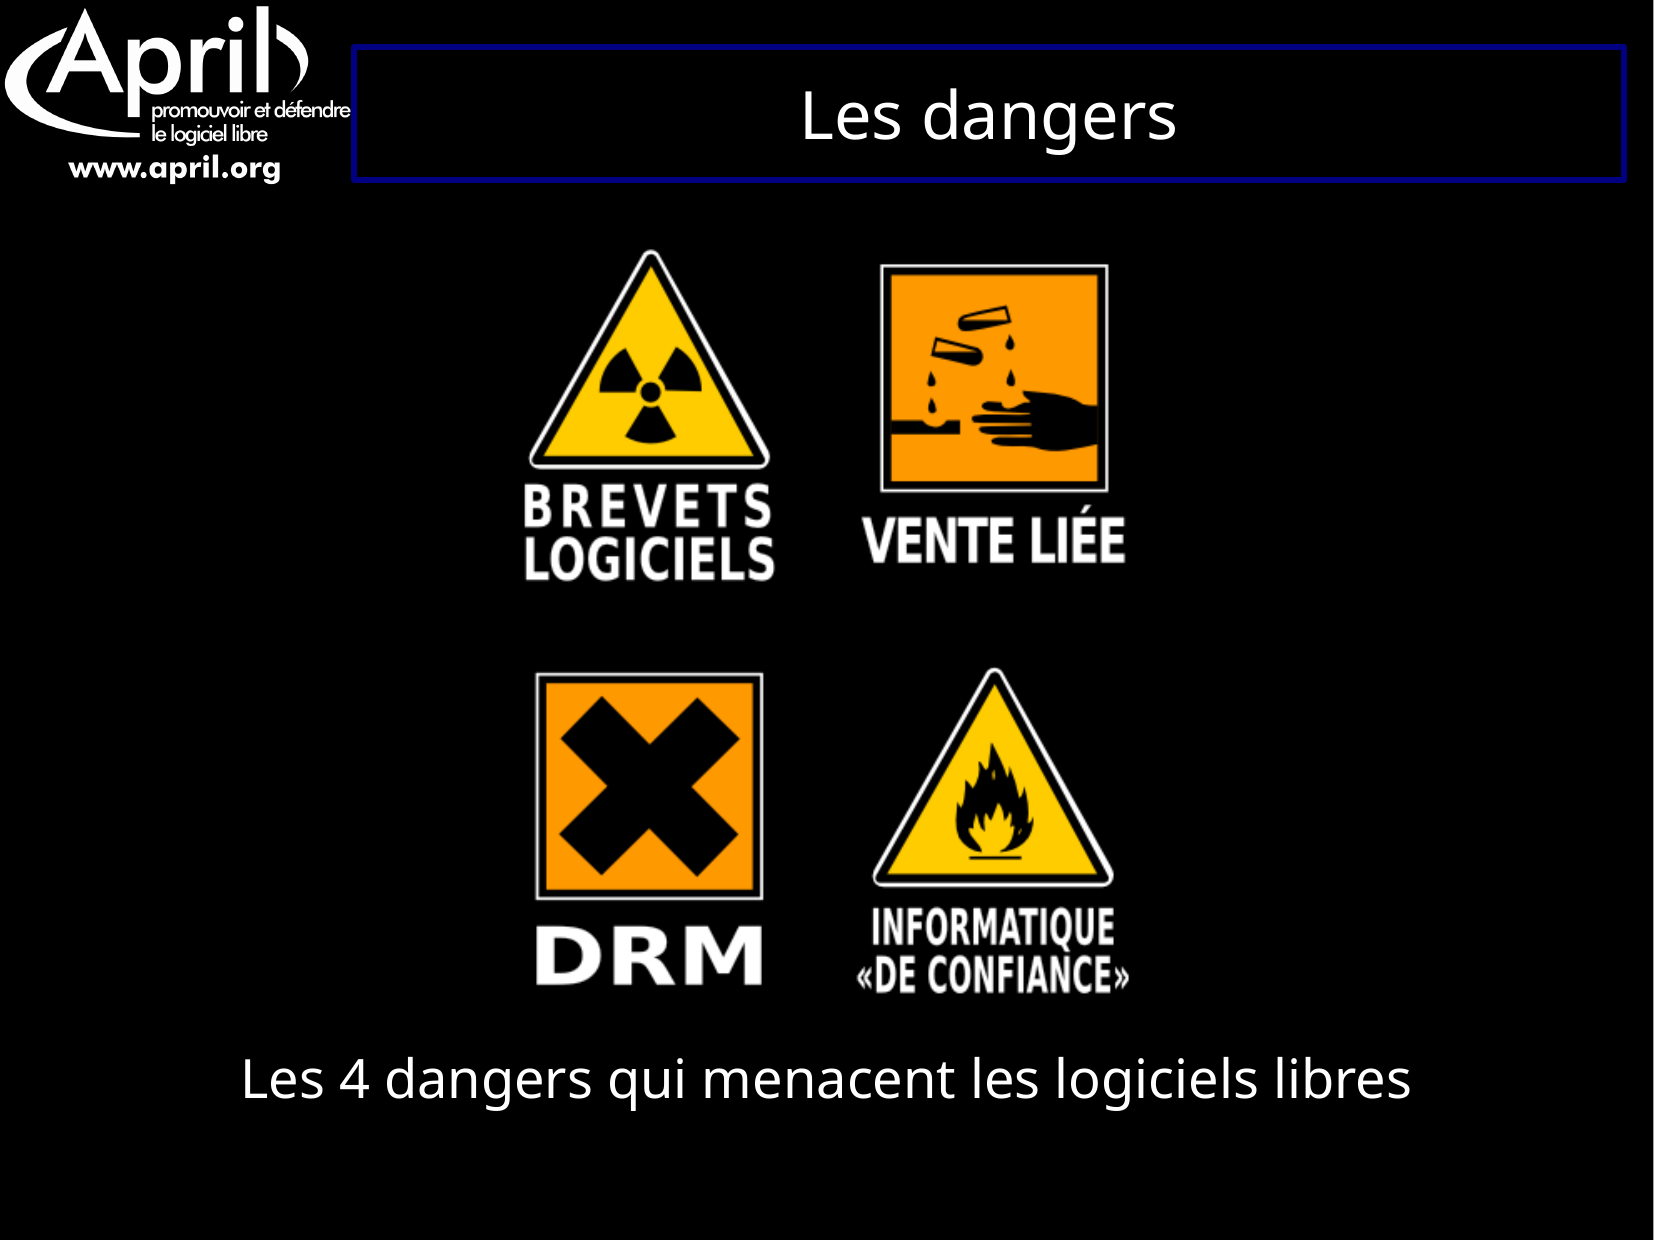

# Les dangers
Les 4 dangers qui menacent les logiciels libres